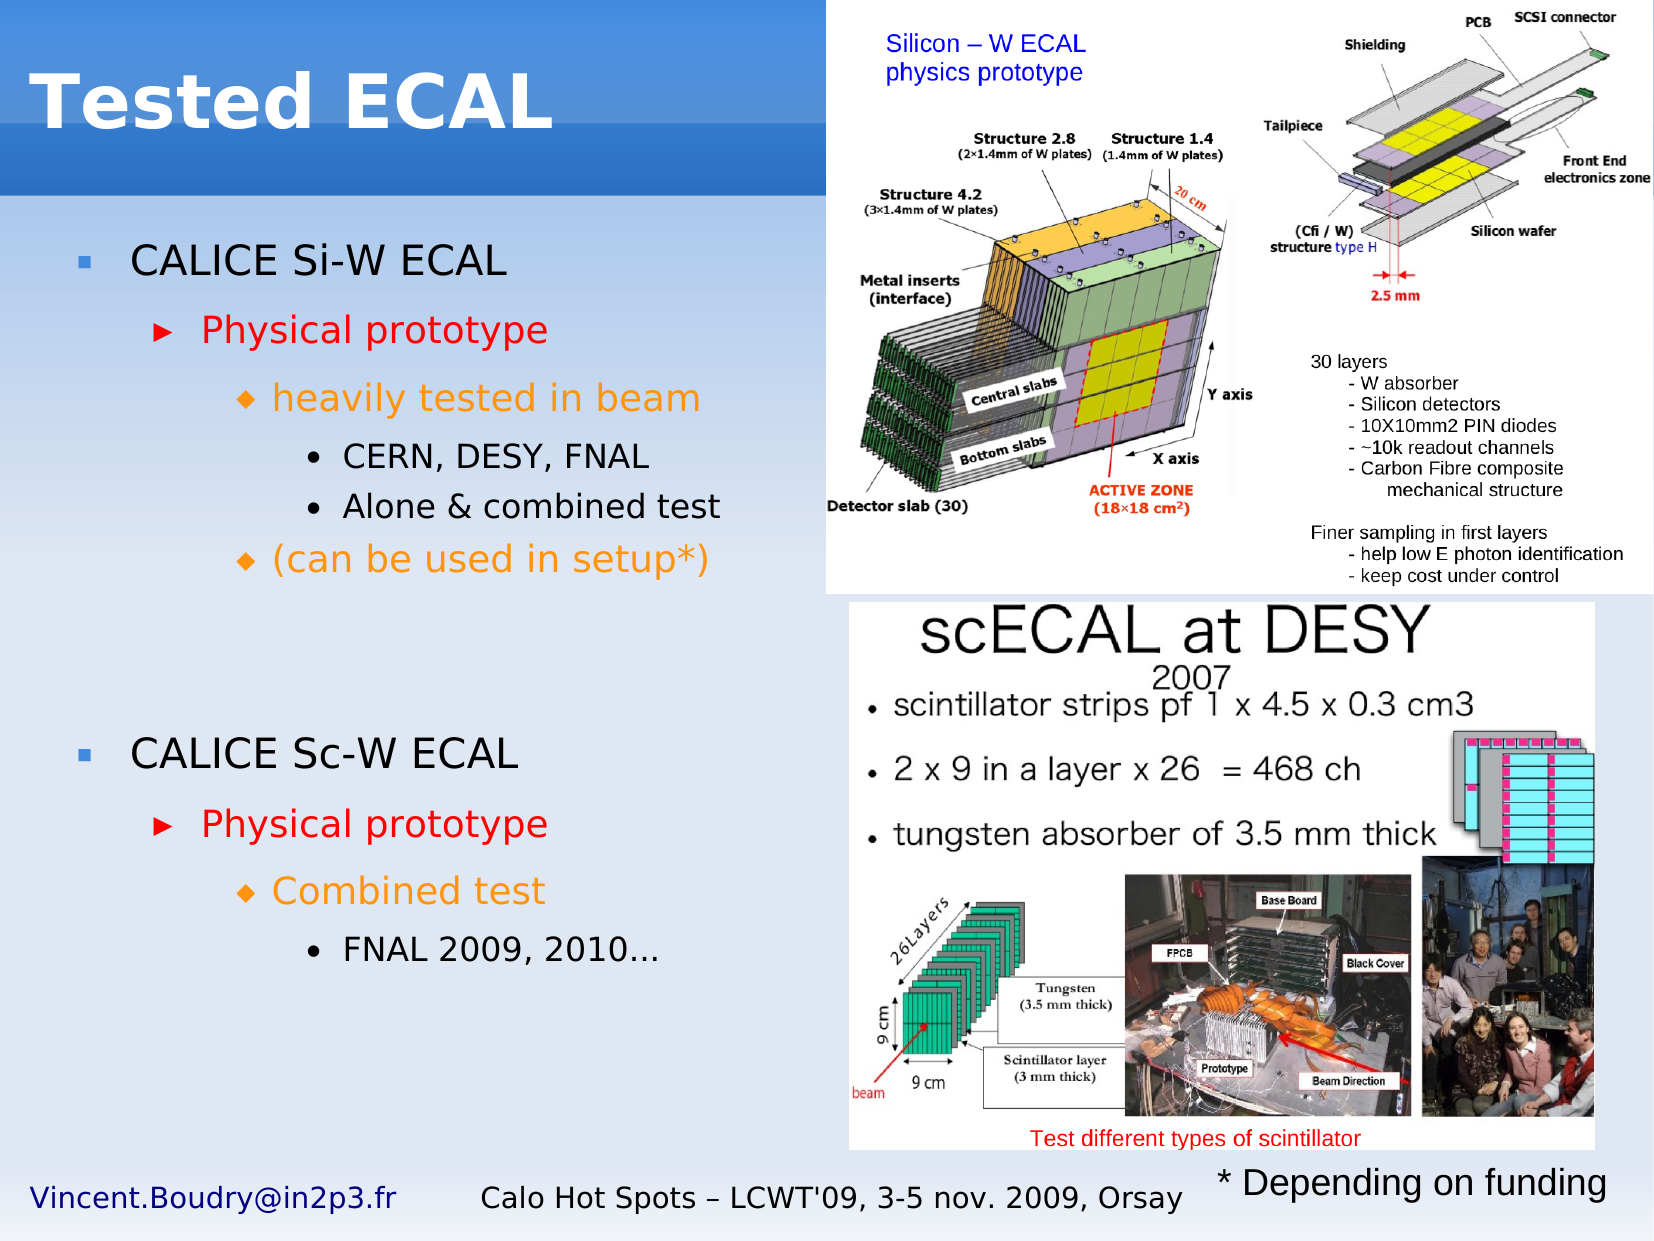

# Tested ECAL
CALICE Si-W ECAL
Physical prototype
heavily tested in beam
CERN, DESY, FNAL
Alone & combined test
(can be used in setup*)
CALICE Sc-W ECAL
Physical prototype
Combined test
FNAL 2009, 2010...
* Depending on funding
Calo Hot Spots – LCWT'09, 3-5 nov. 2009, Orsay